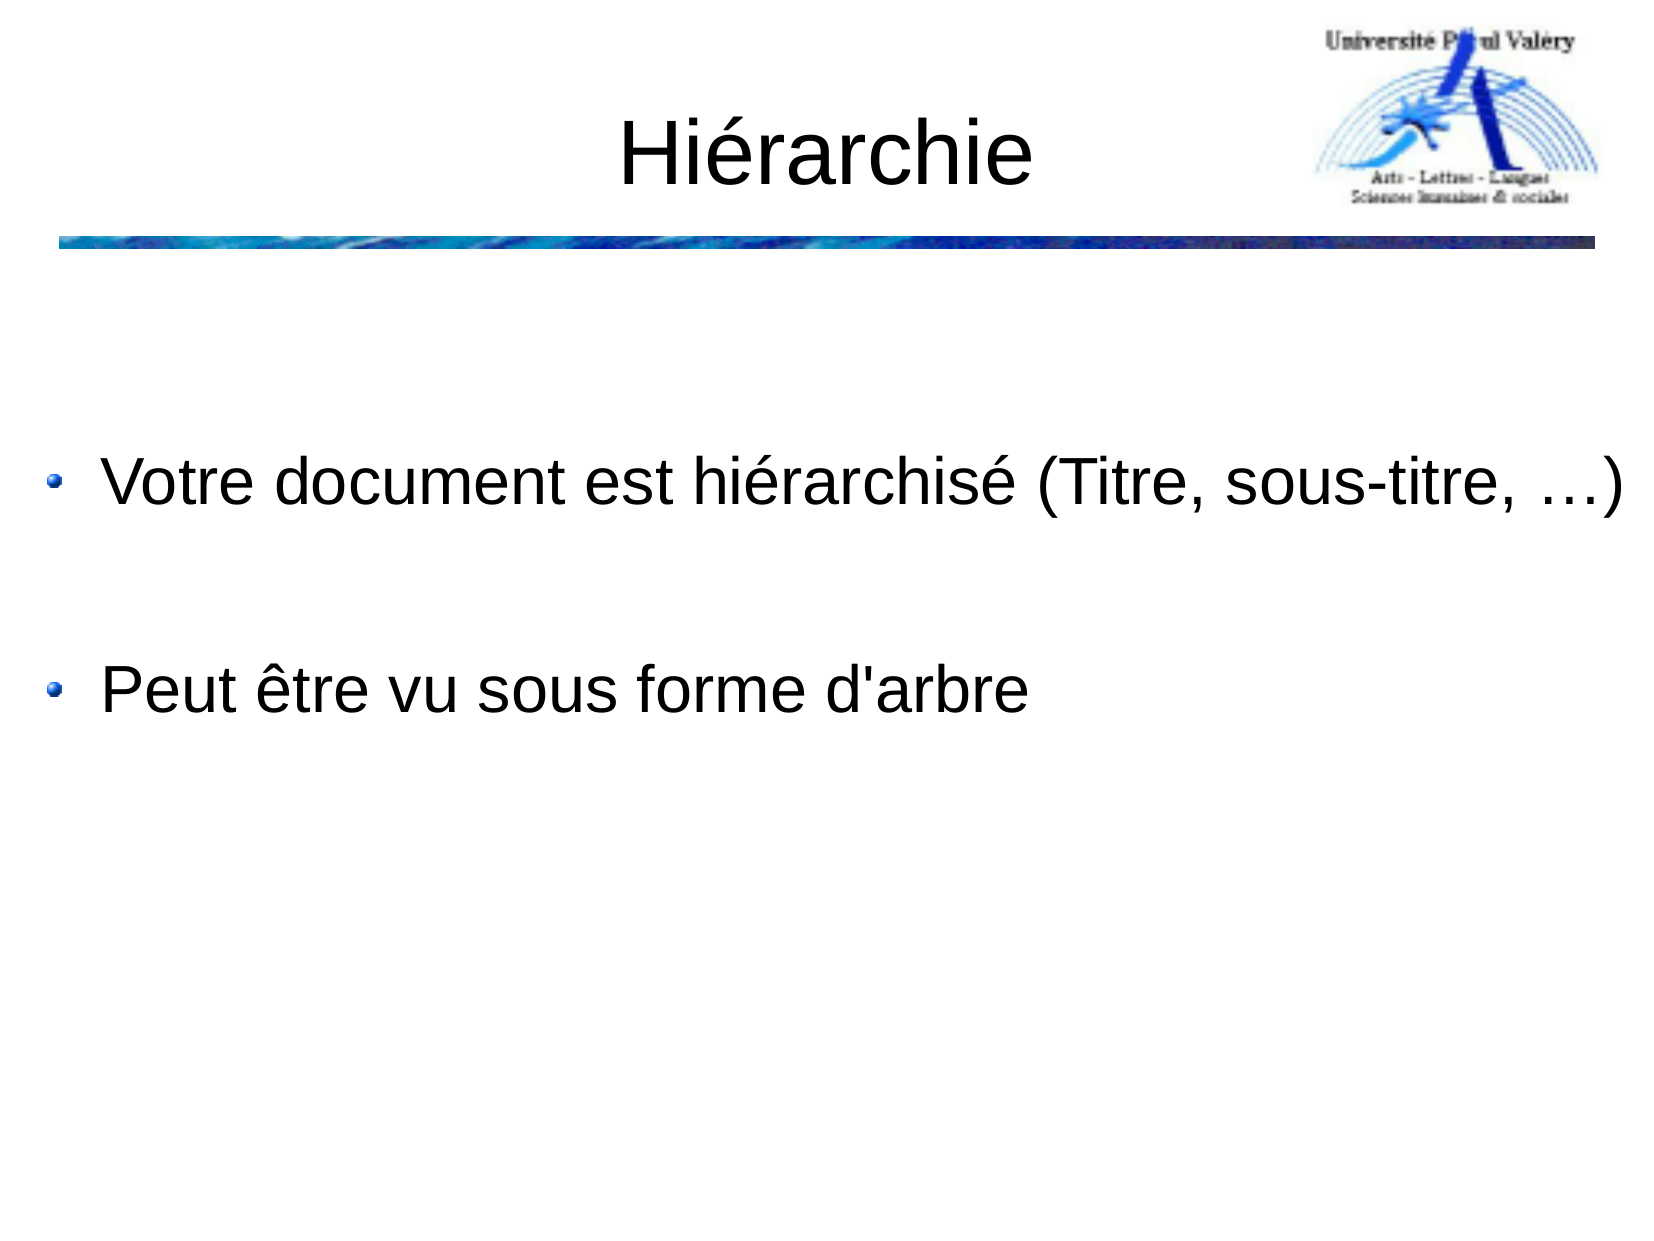

# Hiérarchie
Votre document est hiérarchisé (Titre, sous-titre, …)
Peut être vu sous forme d'arbre